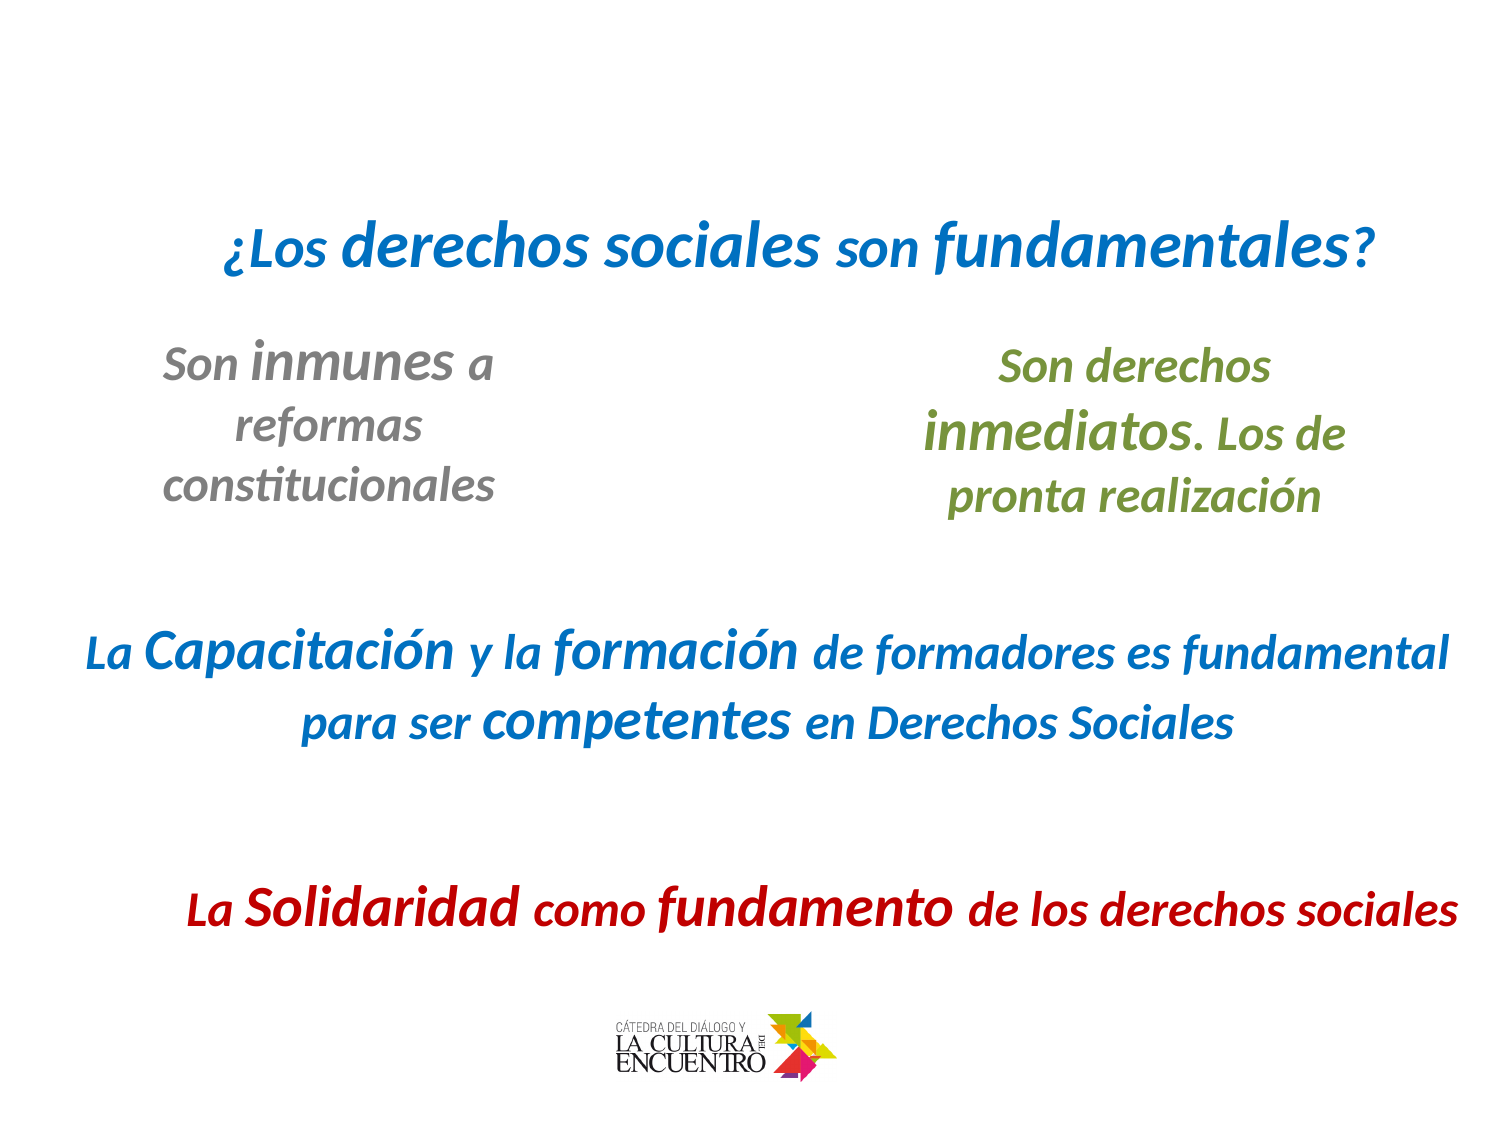

¿Los derechos sociales son fundamentales?
Son inmunes a reformas constitucionales
Son derechos inmediatos. Los de pronta realización
La Capacitación y la formación de formadores es fundamental para ser competentes en Derechos Sociales
La Solidaridad como fundamento de los derechos sociales